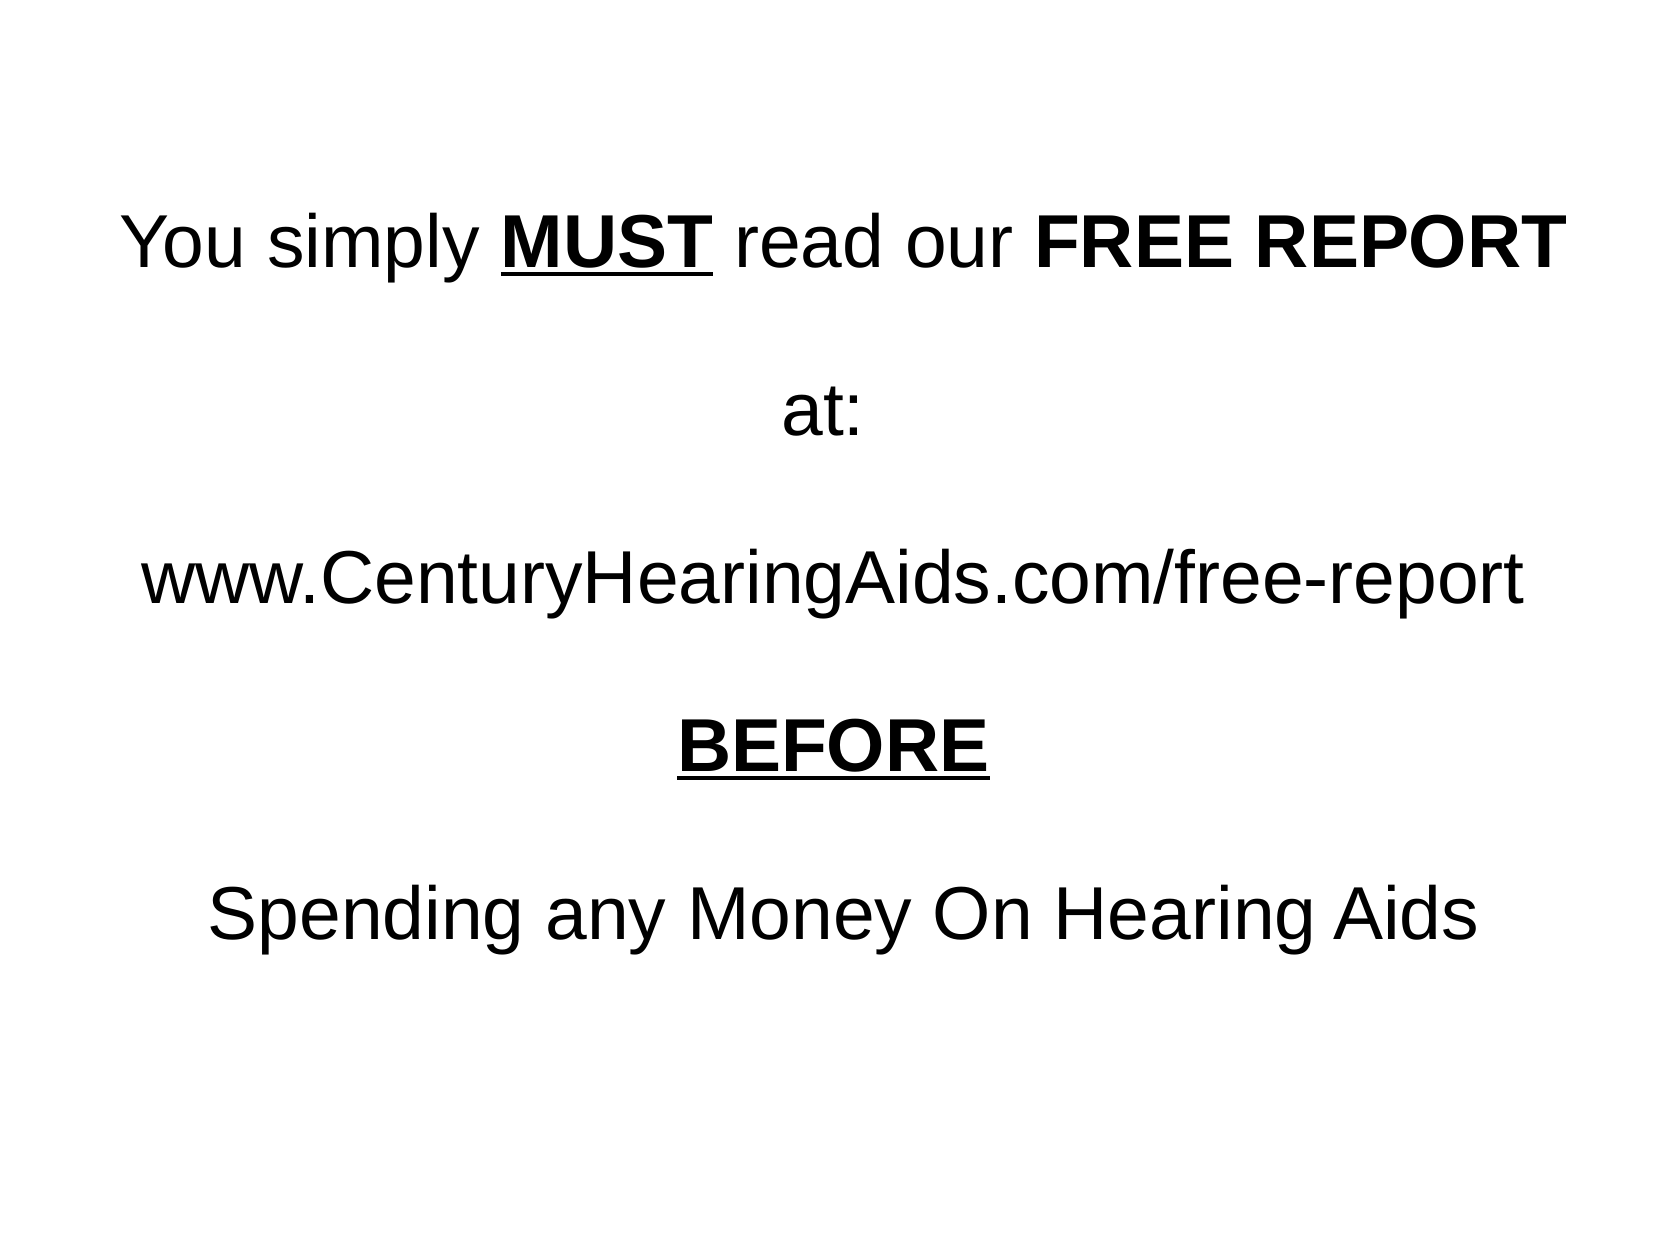

You simply MUST read our FREE REPORT
at:
www.CenturyHearingAids.com/free-report
BEFORE
Spending any Money On Hearing Aids